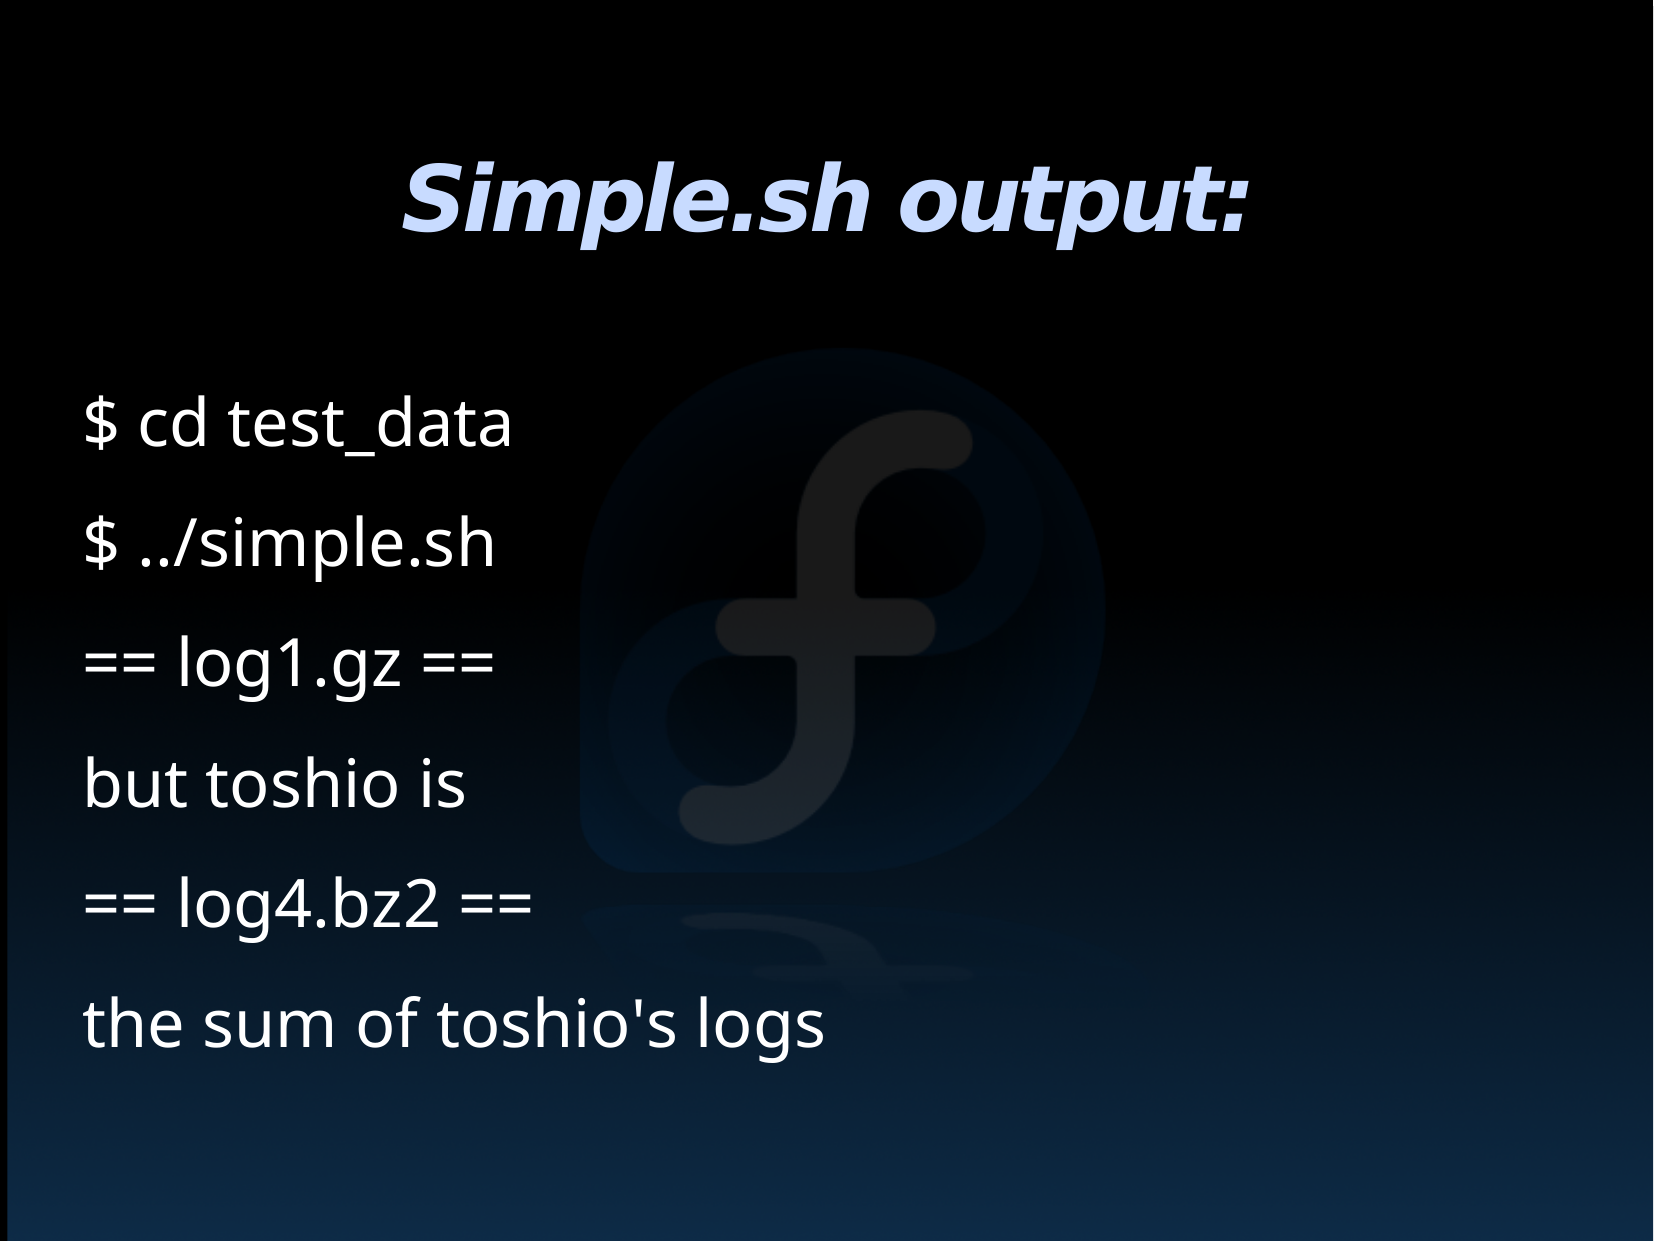

# Simple.sh output:
$ cd test_data
$ ../simple.sh
== log1.gz ==
but toshio is
== log4.bz2 ==
the sum of toshio's logs